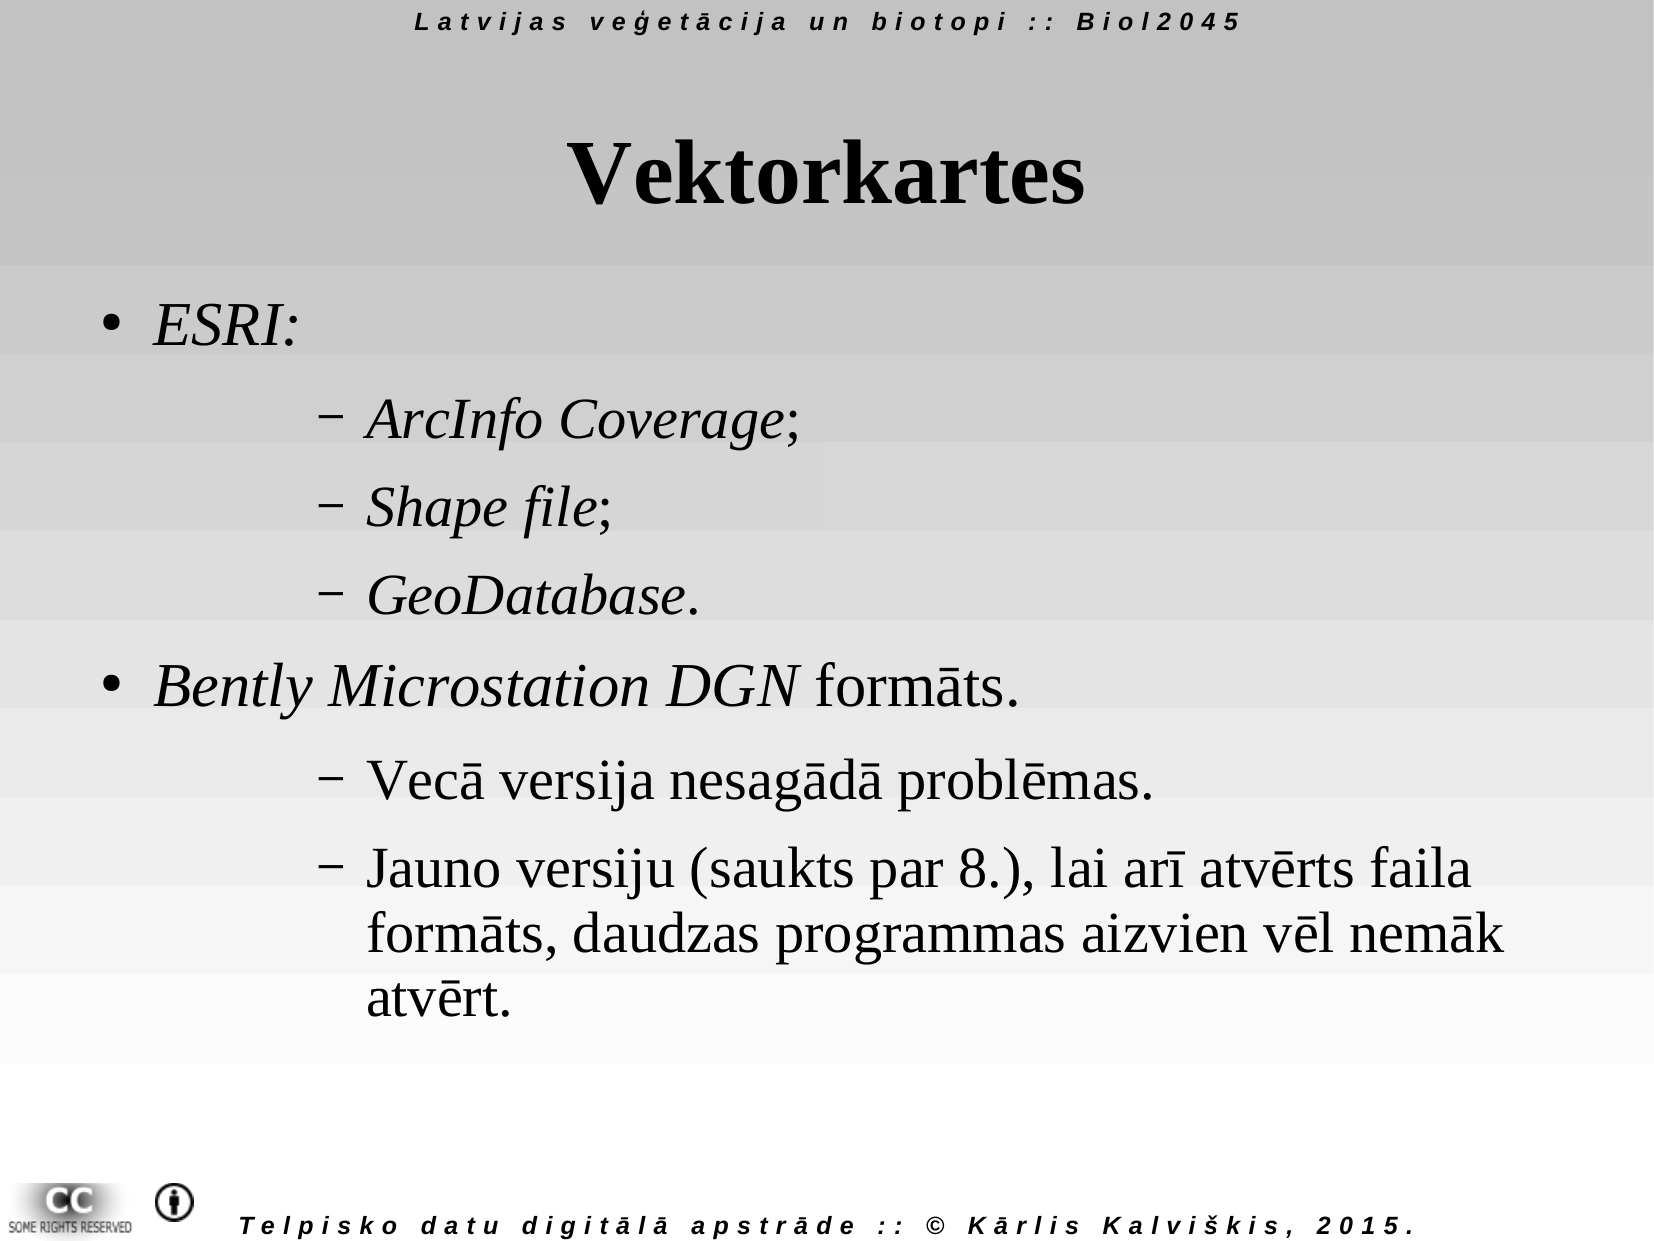

# Vektorkartes
ESRI:
ArcInfo Coverage;
Shape file;
GeoDatabase.
Bently Microstation DGN formāts.
Vecā versija nesagādā problēmas.
Jauno versiju (saukts par 8.), lai arī atvērts faila formāts, daudzas programmas aizvien vēl nemāk atvērt.